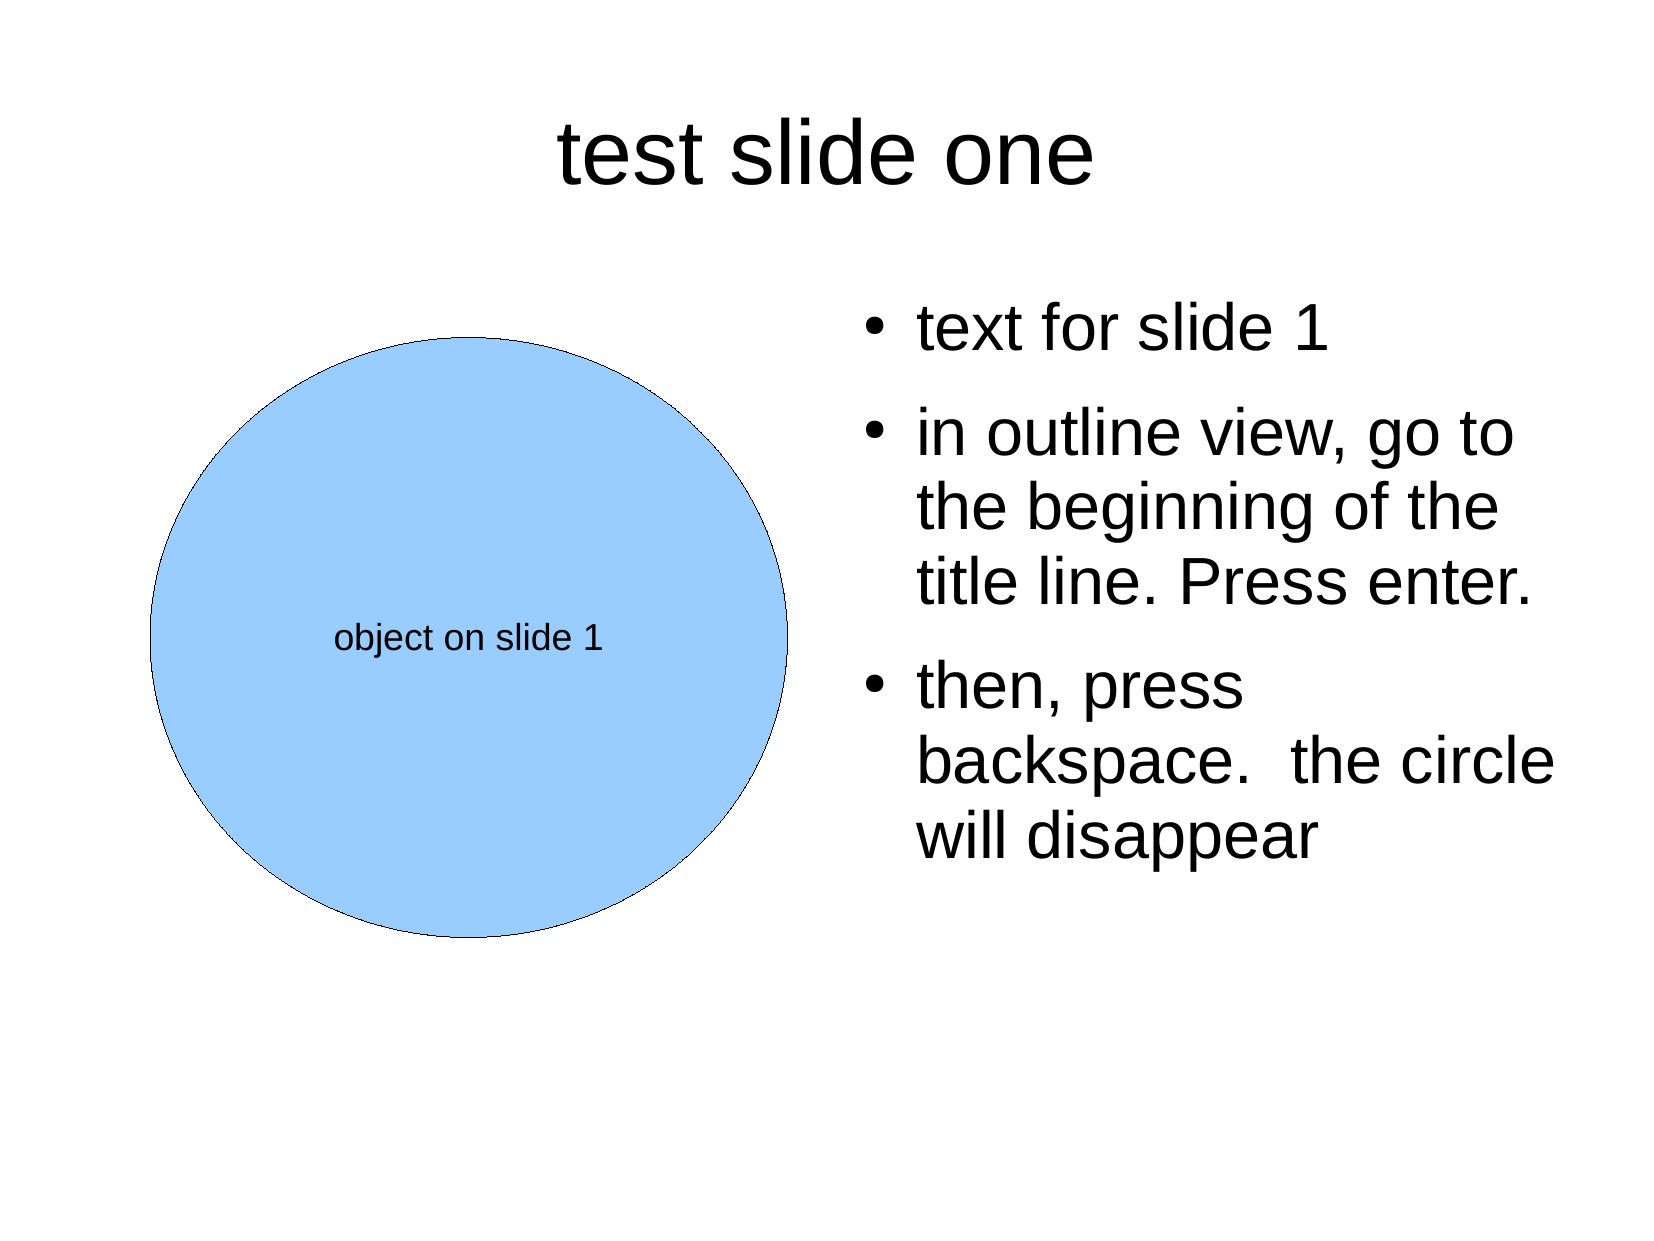

# test slide one
text for slide 1
in outline view, go to the beginning of the title line. Press enter.
then, press backspace. the circle will disappear
object on slide 1